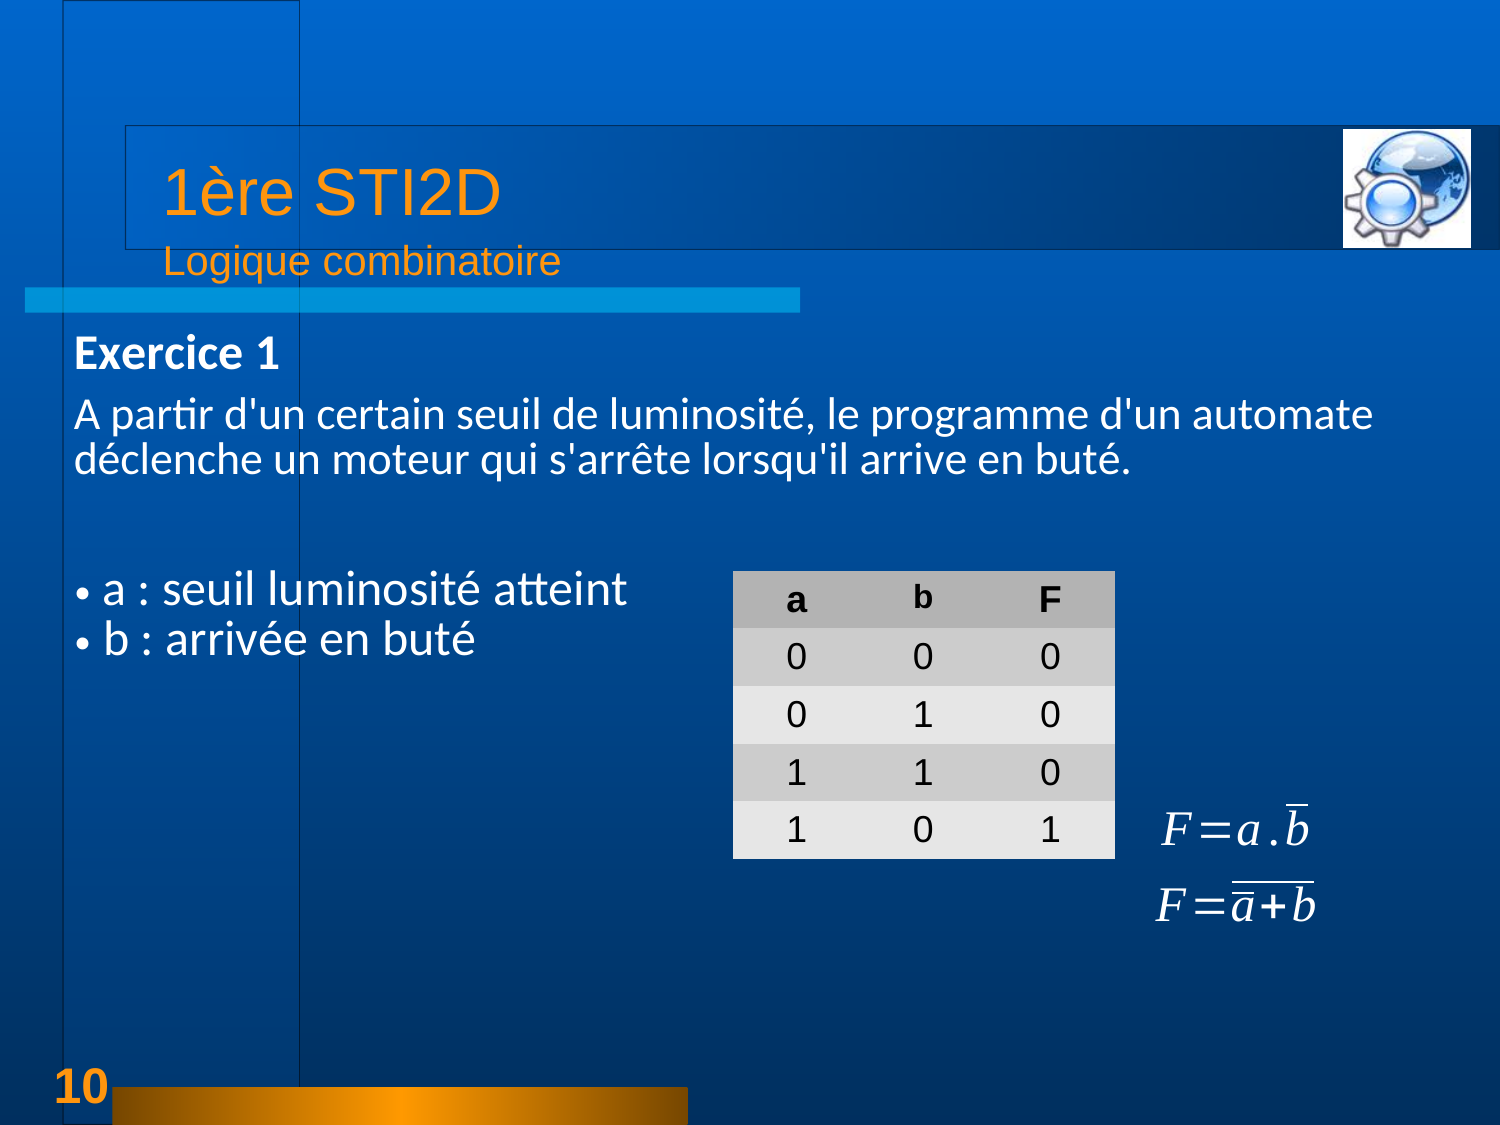

Exercice 1
A partir d'un certain seuil de luminosité, le programme d'un automate déclenche un moteur qui s'arrête lorsqu'il arrive en buté.
 a : seuil luminosité atteint
b : arrivée en buté
| a | b | F |
| --- | --- | --- |
| 0 | 0 | 0 |
| 0 | 1 | 0 |
| 1 | 1 | 0 |
| 1 | 0 | 1 |